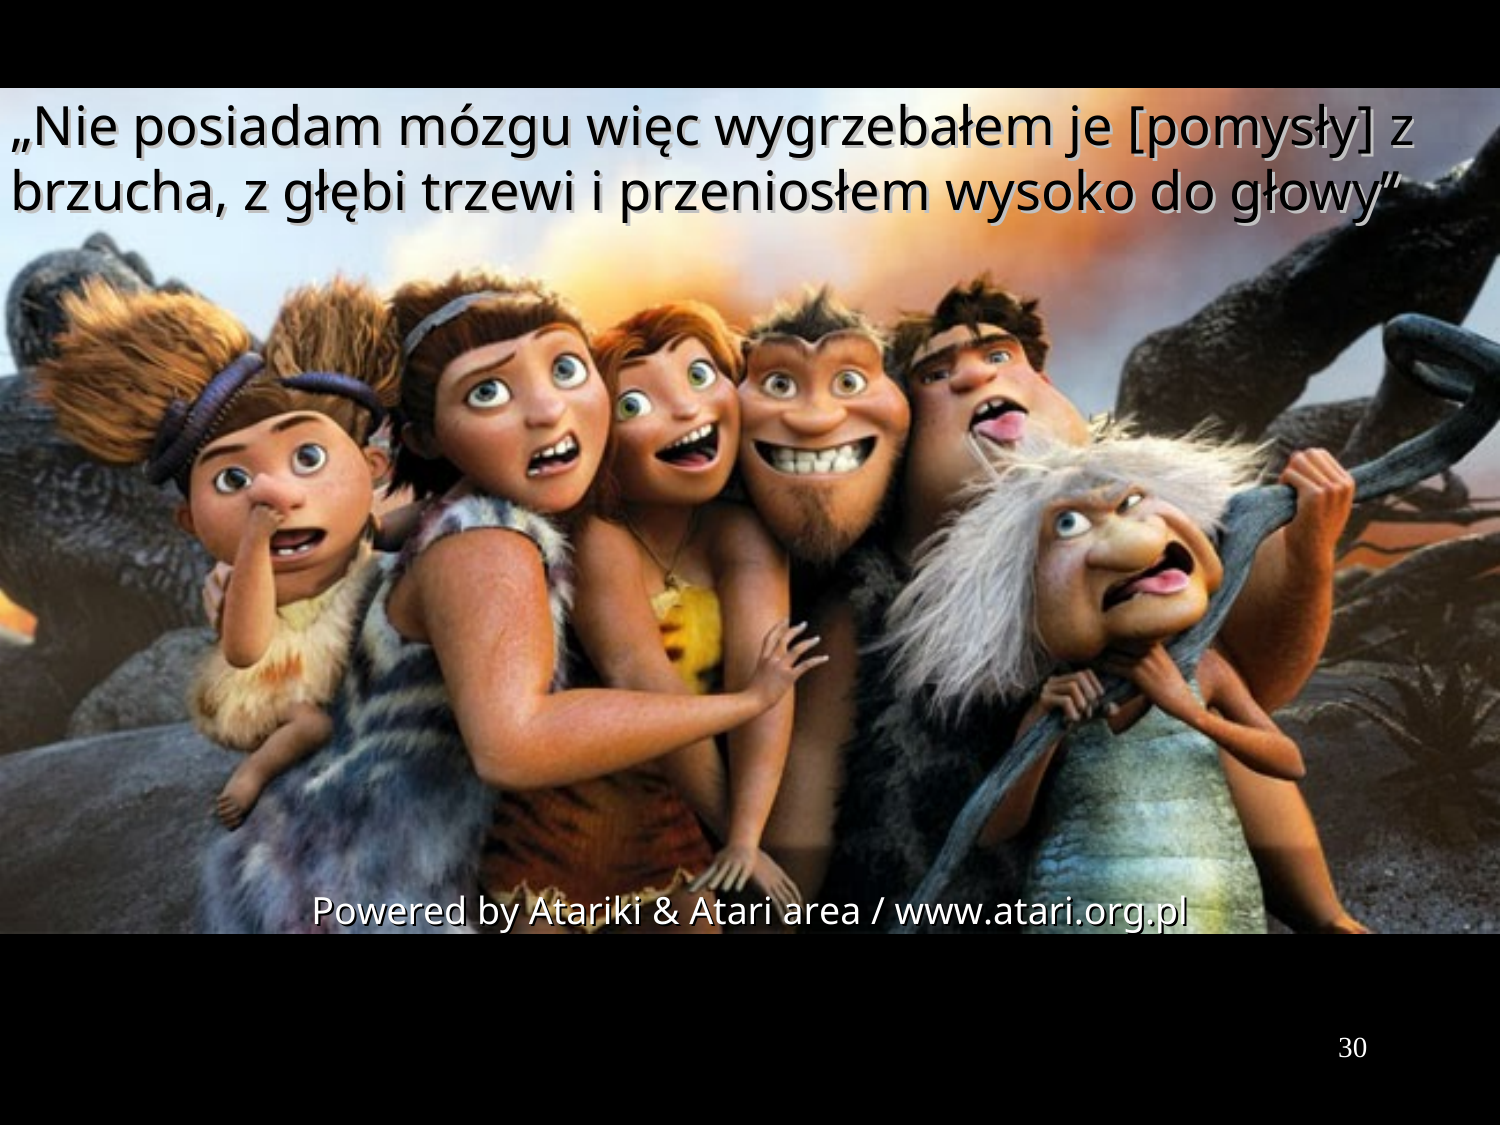

„Nie posiadam mózgu więc wygrzebałem je [pomysły] z brzucha, z głębi trzewi i przeniosłem wysoko do głowy”
Powered by Atariki & Atari area / www.atari.org.pl
30